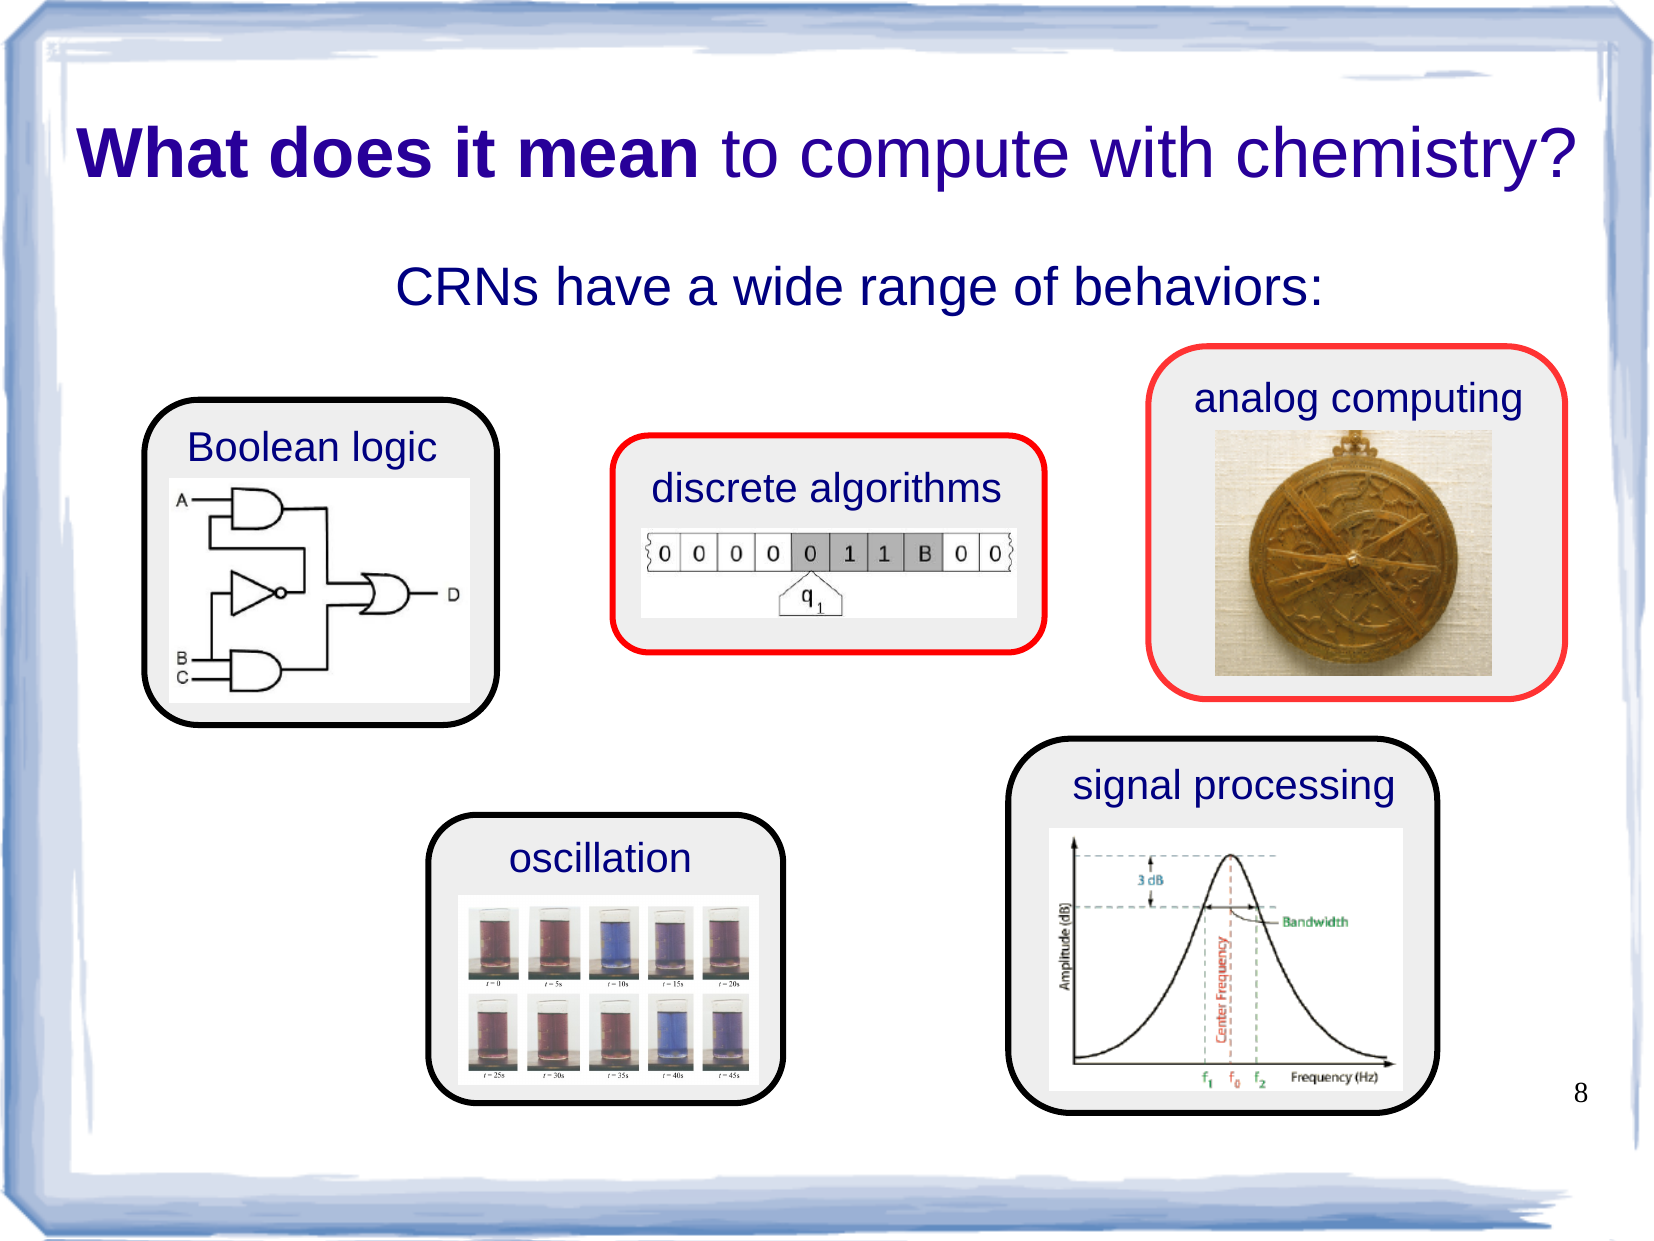

# What does it mean to compute with chemistry?
CRNs have a wide range of behaviors:
analog computing
Boolean logic
discrete algorithms
signal processing
oscillation
8